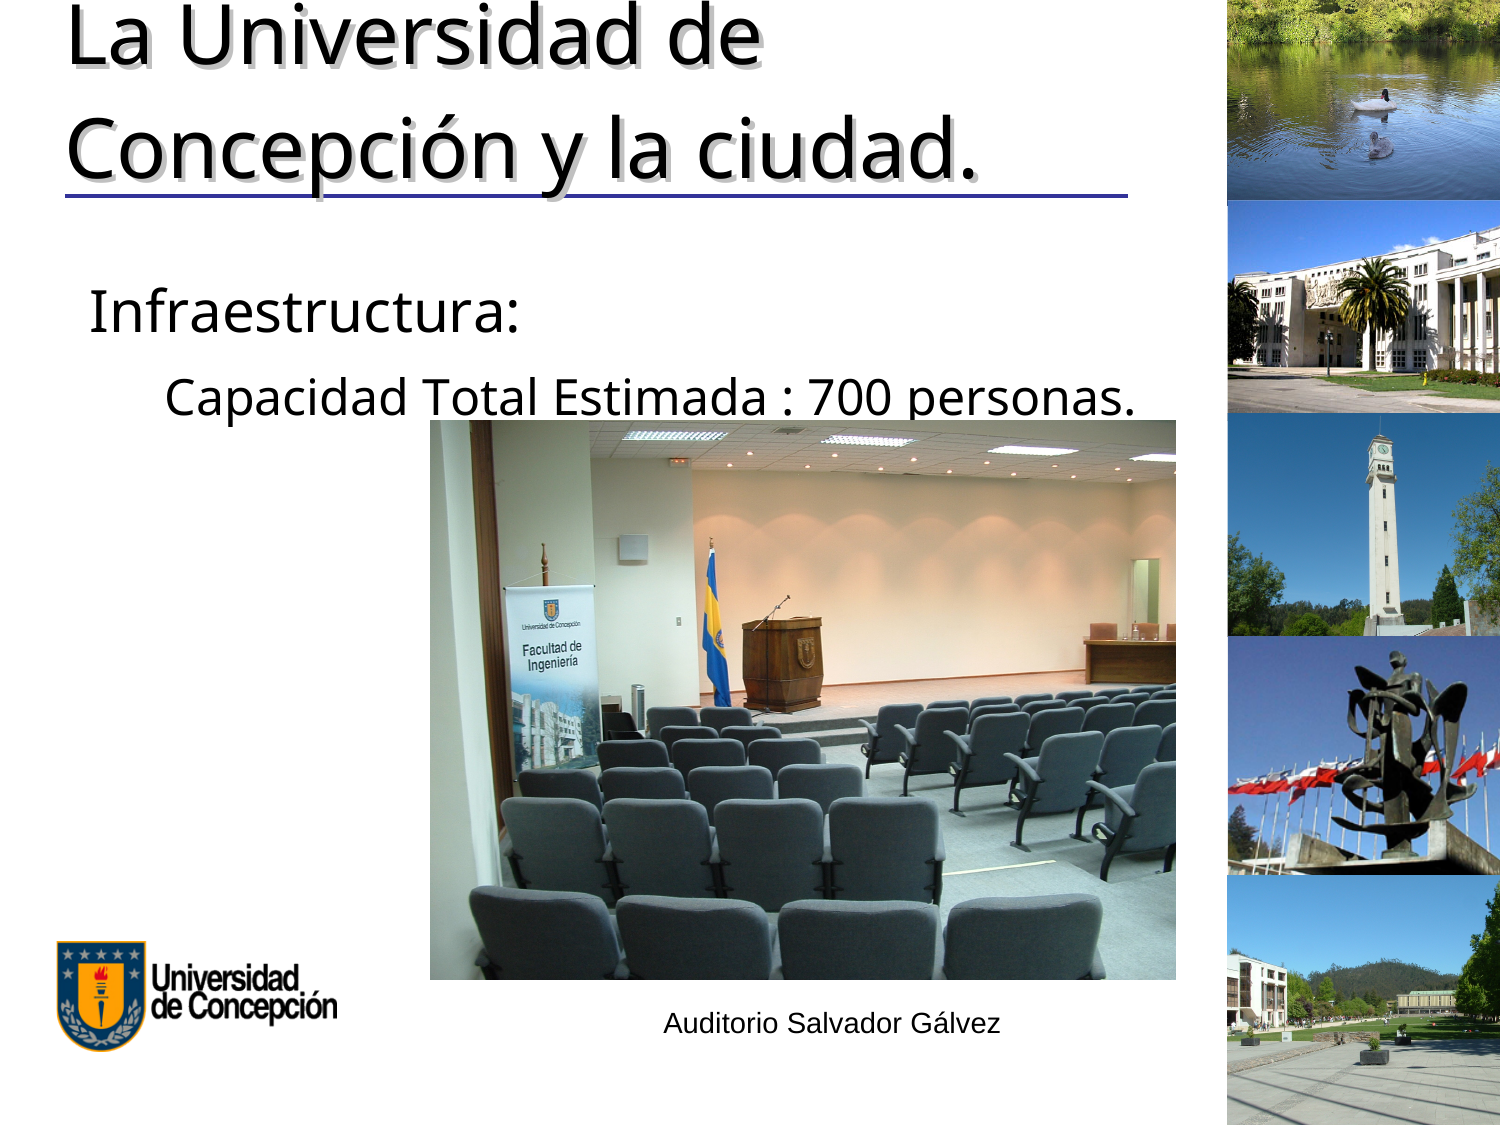

# La Universidad de Concepción y la ciudad.
Infraestructura:
Capacidad Total Estimada : 700 personas.
Auditorio Salvador Gálvez